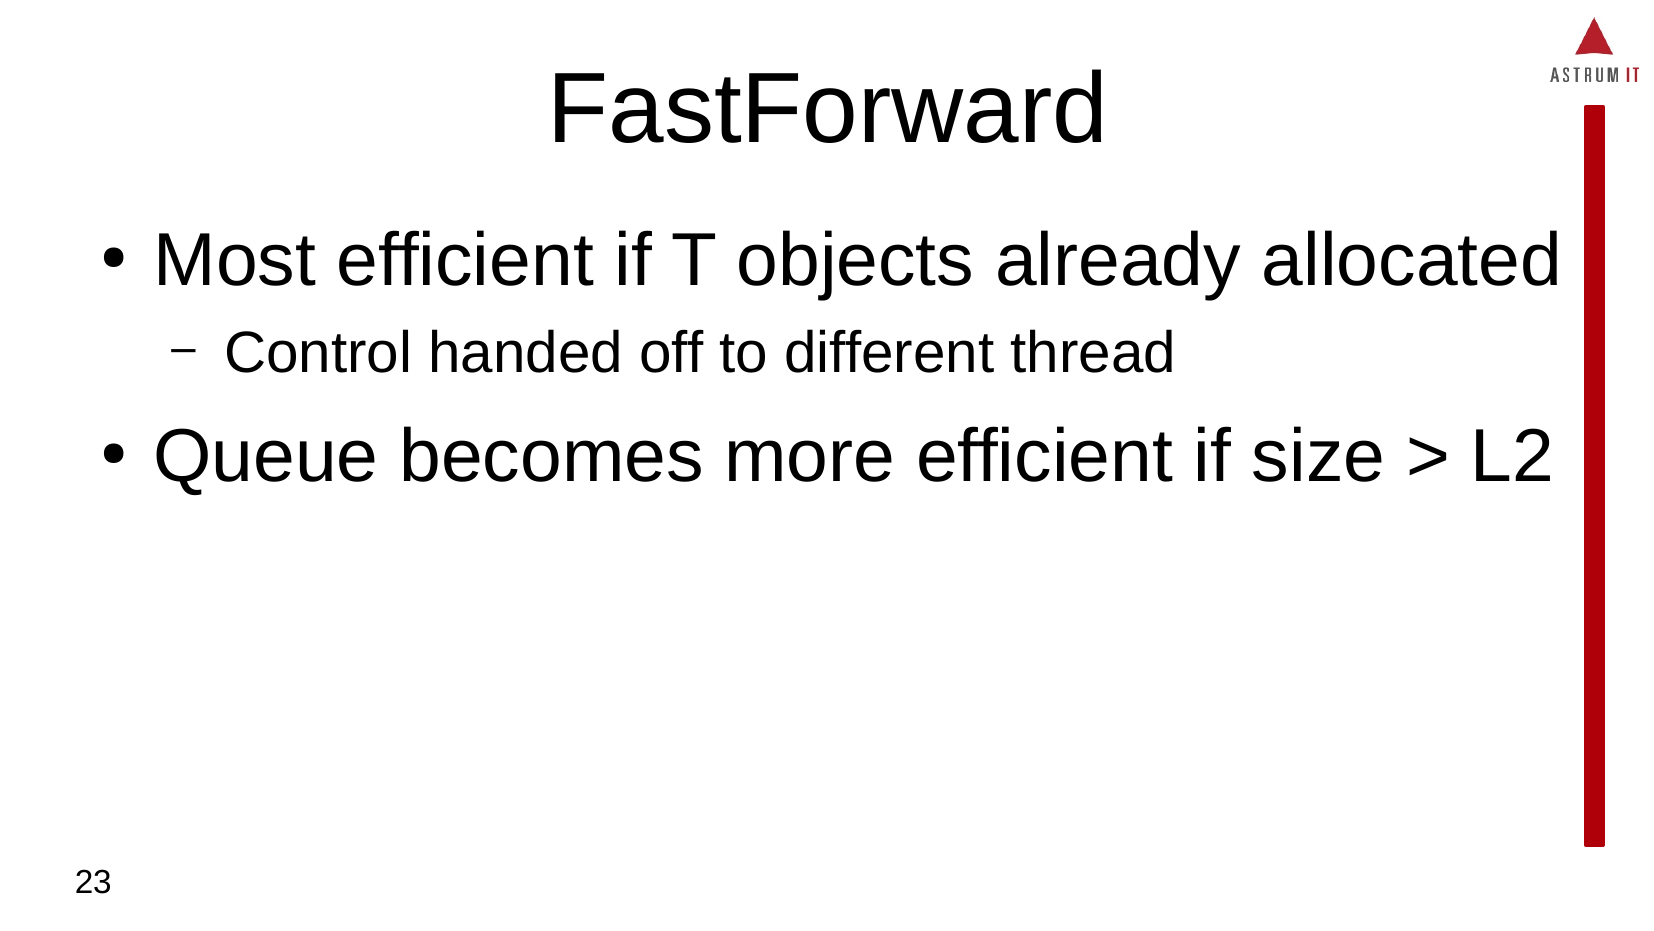

# FastForward
Most efficient if T objects already allocated
Control handed off to different thread
Queue becomes more efficient if size > L2